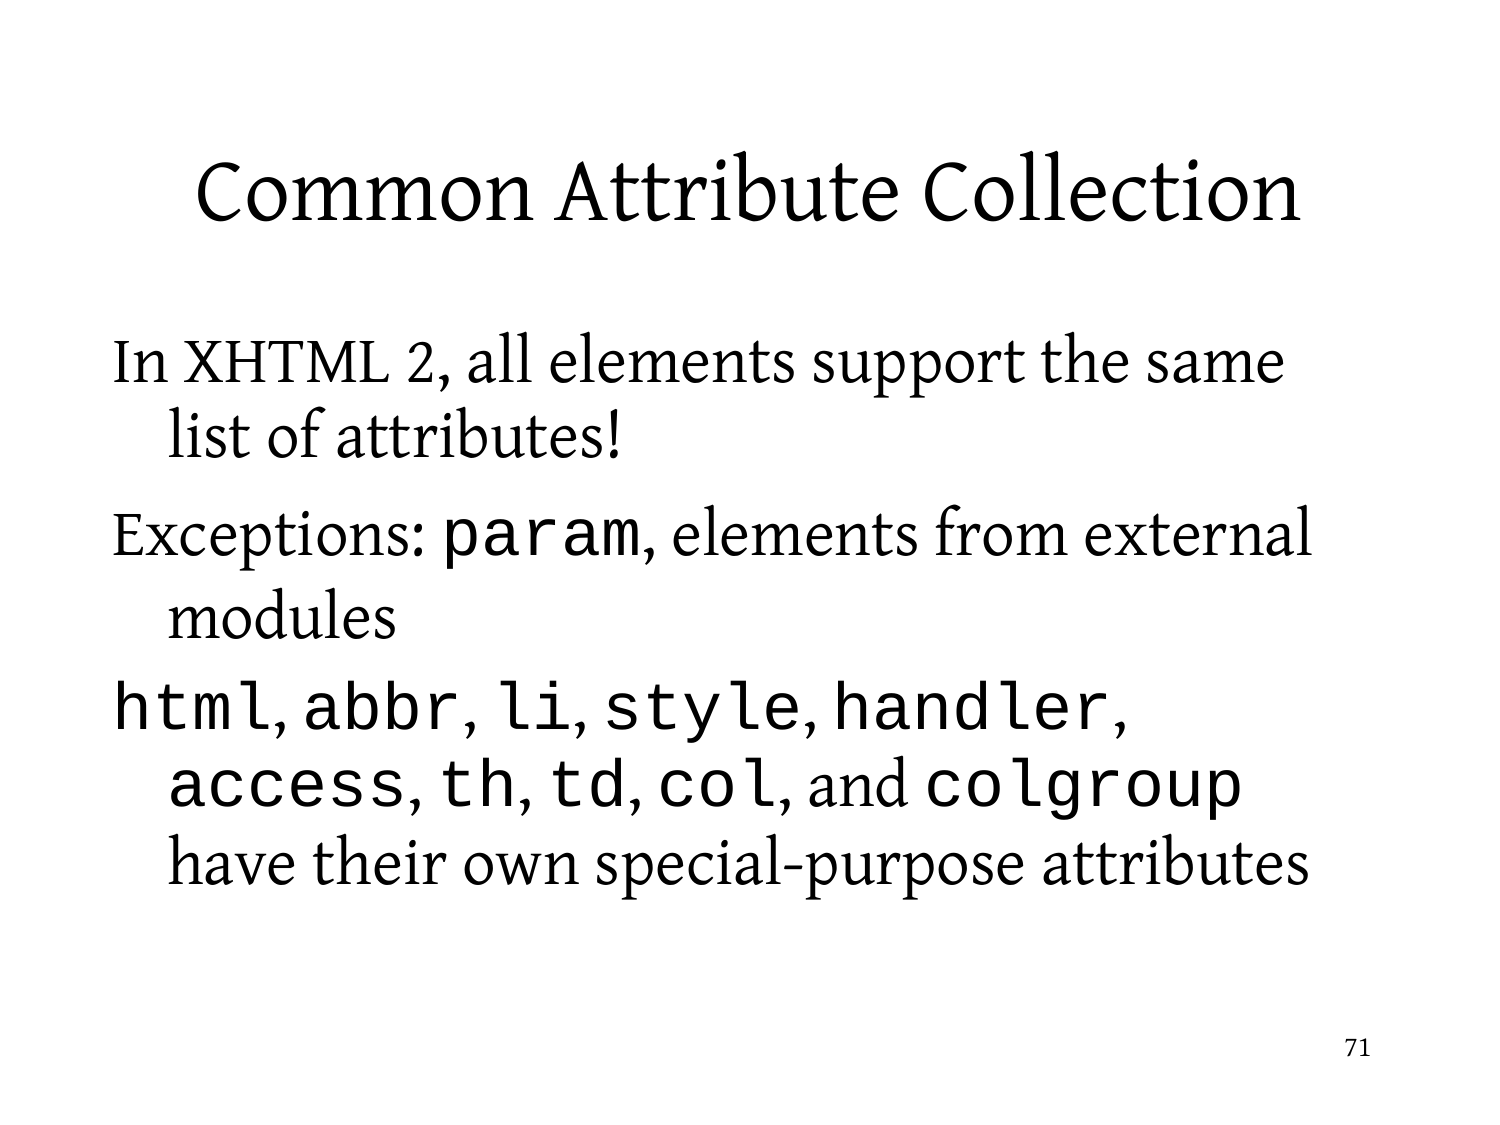

# Common Attribute Collection
In XHTML 2, all elements support the same list of attributes!
Exceptions: param, elements from external modules
html, abbr, li, style, handler, access, th, td, col, and colgroup have their own special-purpose attributes